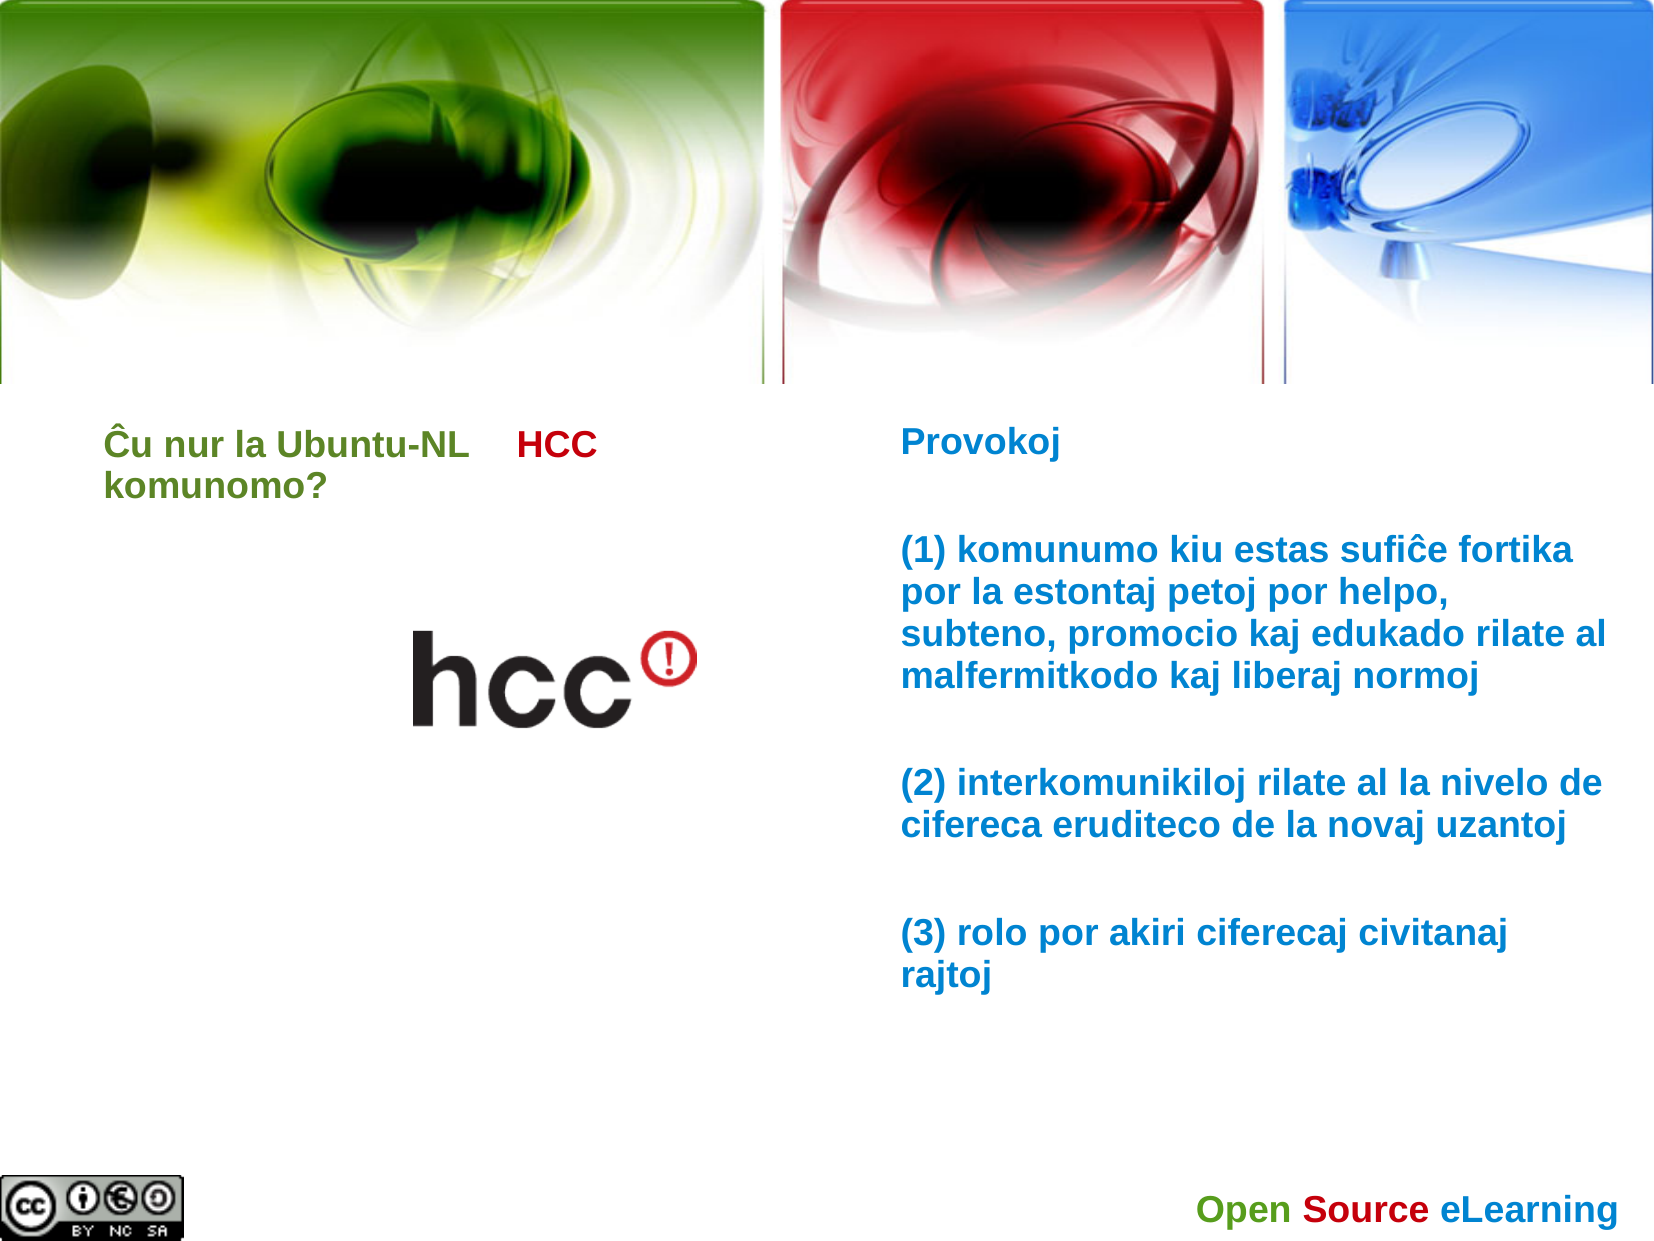

Provokoj
(1) komunumo kiu estas sufiĉe fortika por la estontaj petoj por helpo, subteno, promocio kaj edukado rilate al malfermitkodo kaj liberaj normoj
(2) interkomunikiloj rilate al la nivelo de cifereca eruditeco de la novaj uzantoj
(3) rolo por akiri ciferecaj civitanaj rajtoj
Ĉu nur la Ubuntu-NL komunomo?
HCC
Open Source eLearning